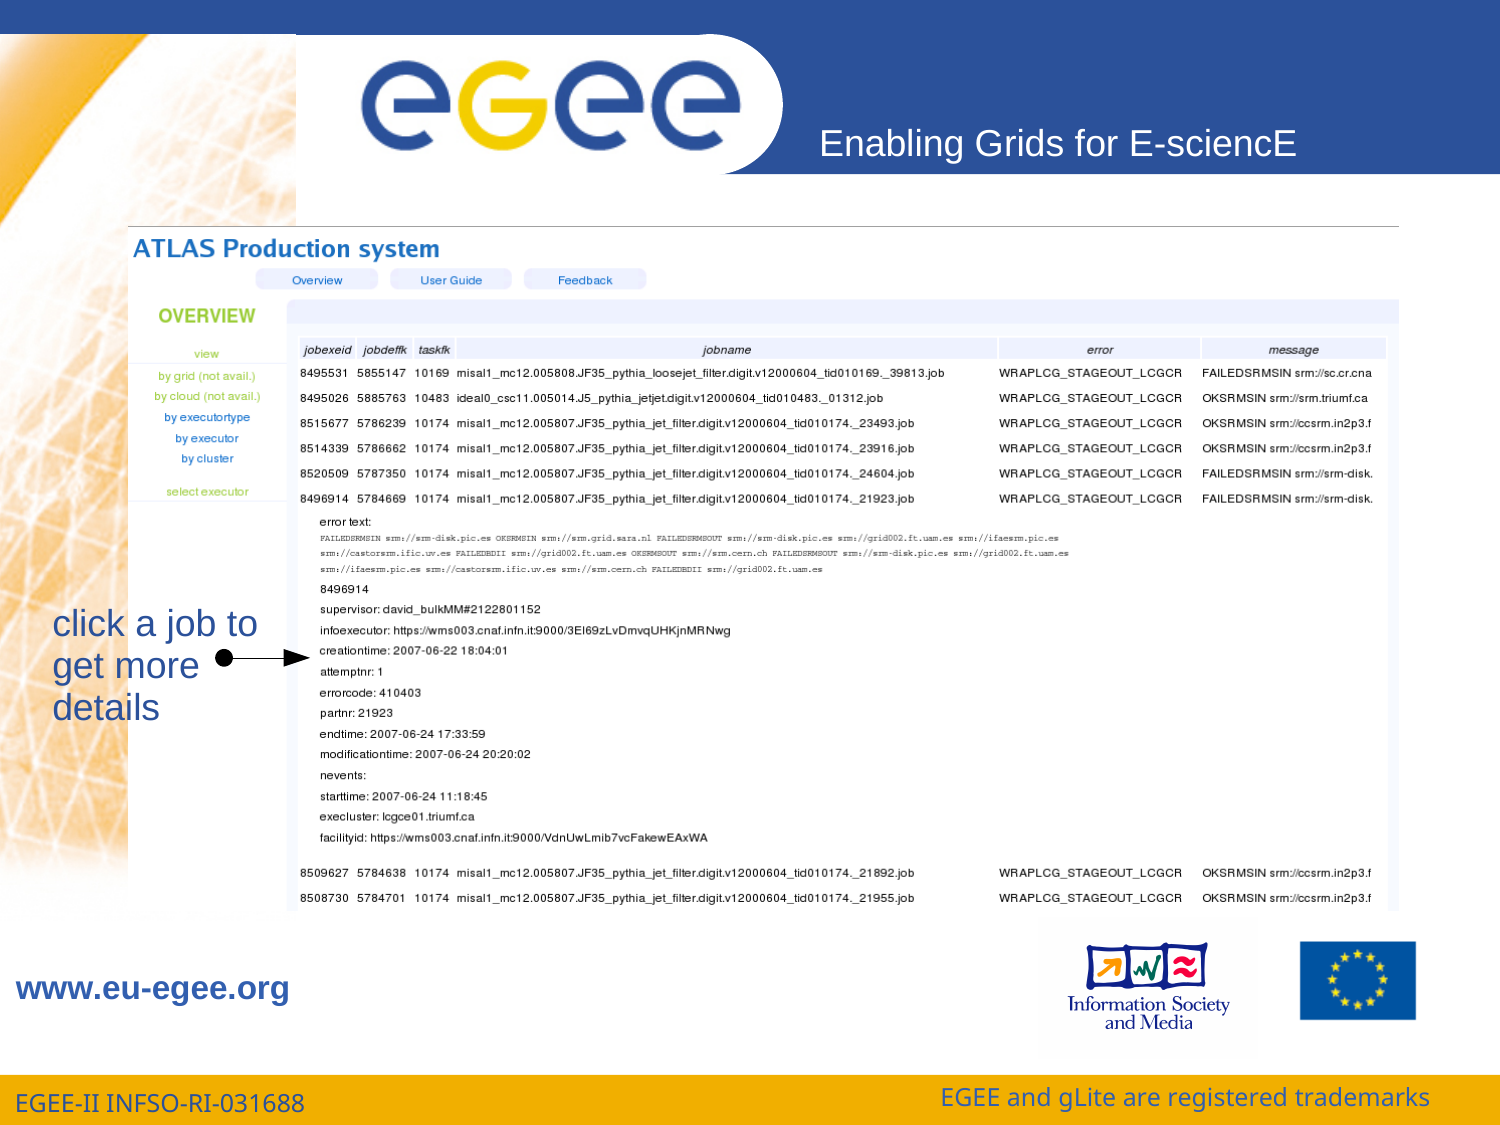

click a job to get more details